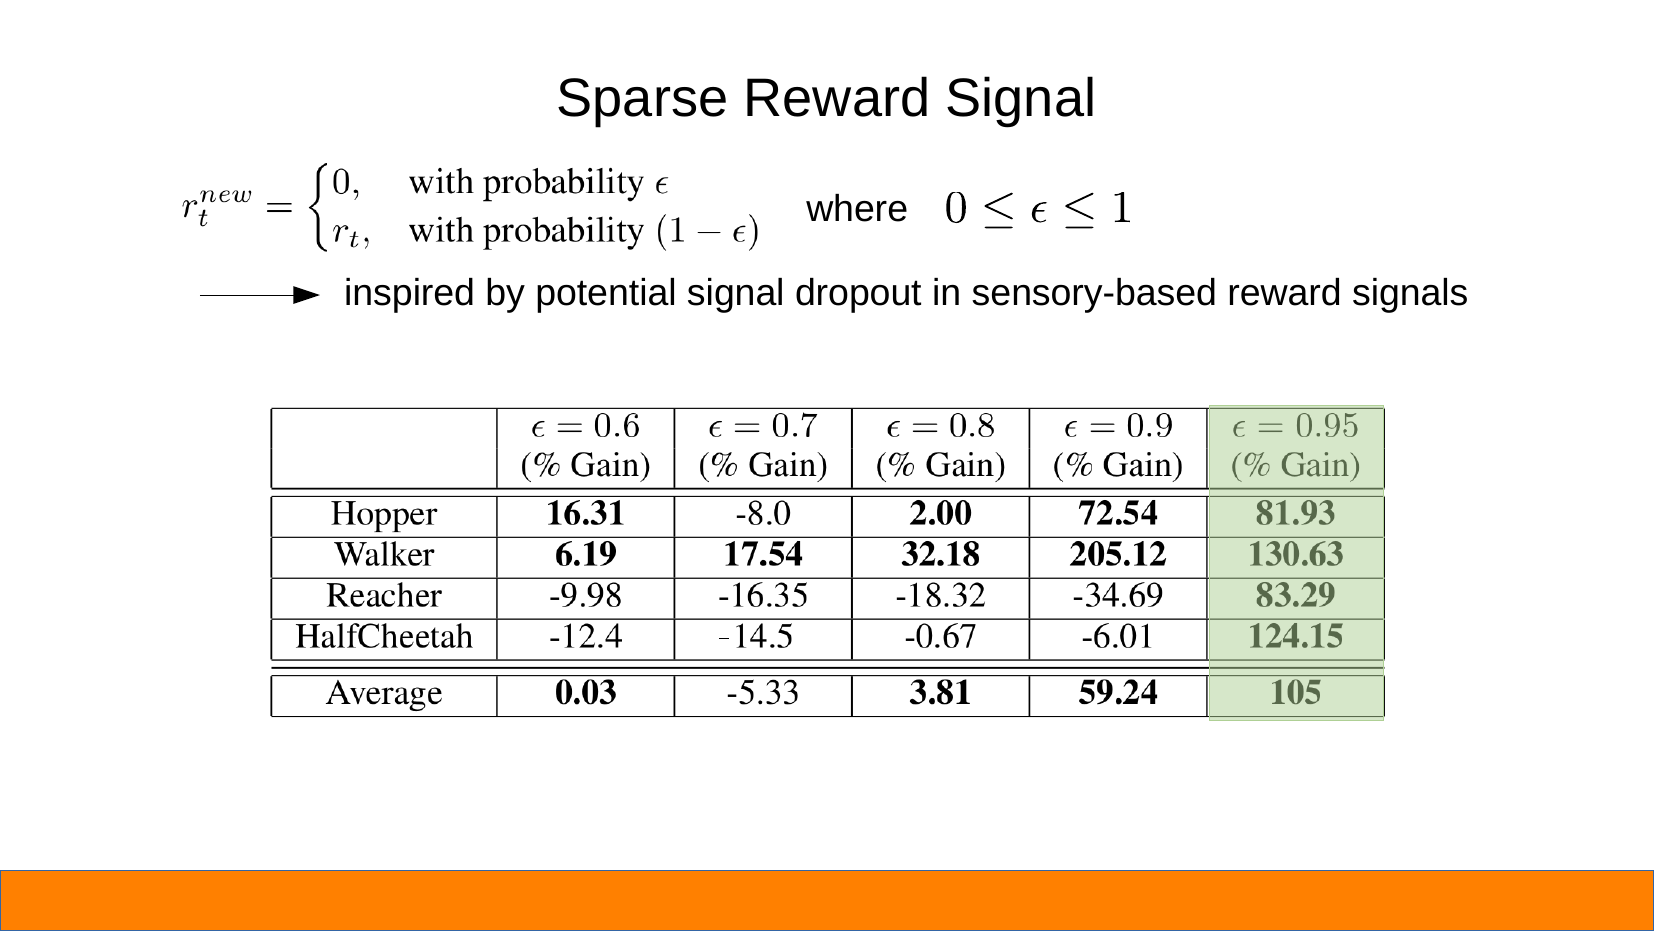

Sparse Reward Signal
 where
 inspired by potential signal dropout in sensory-based reward signals